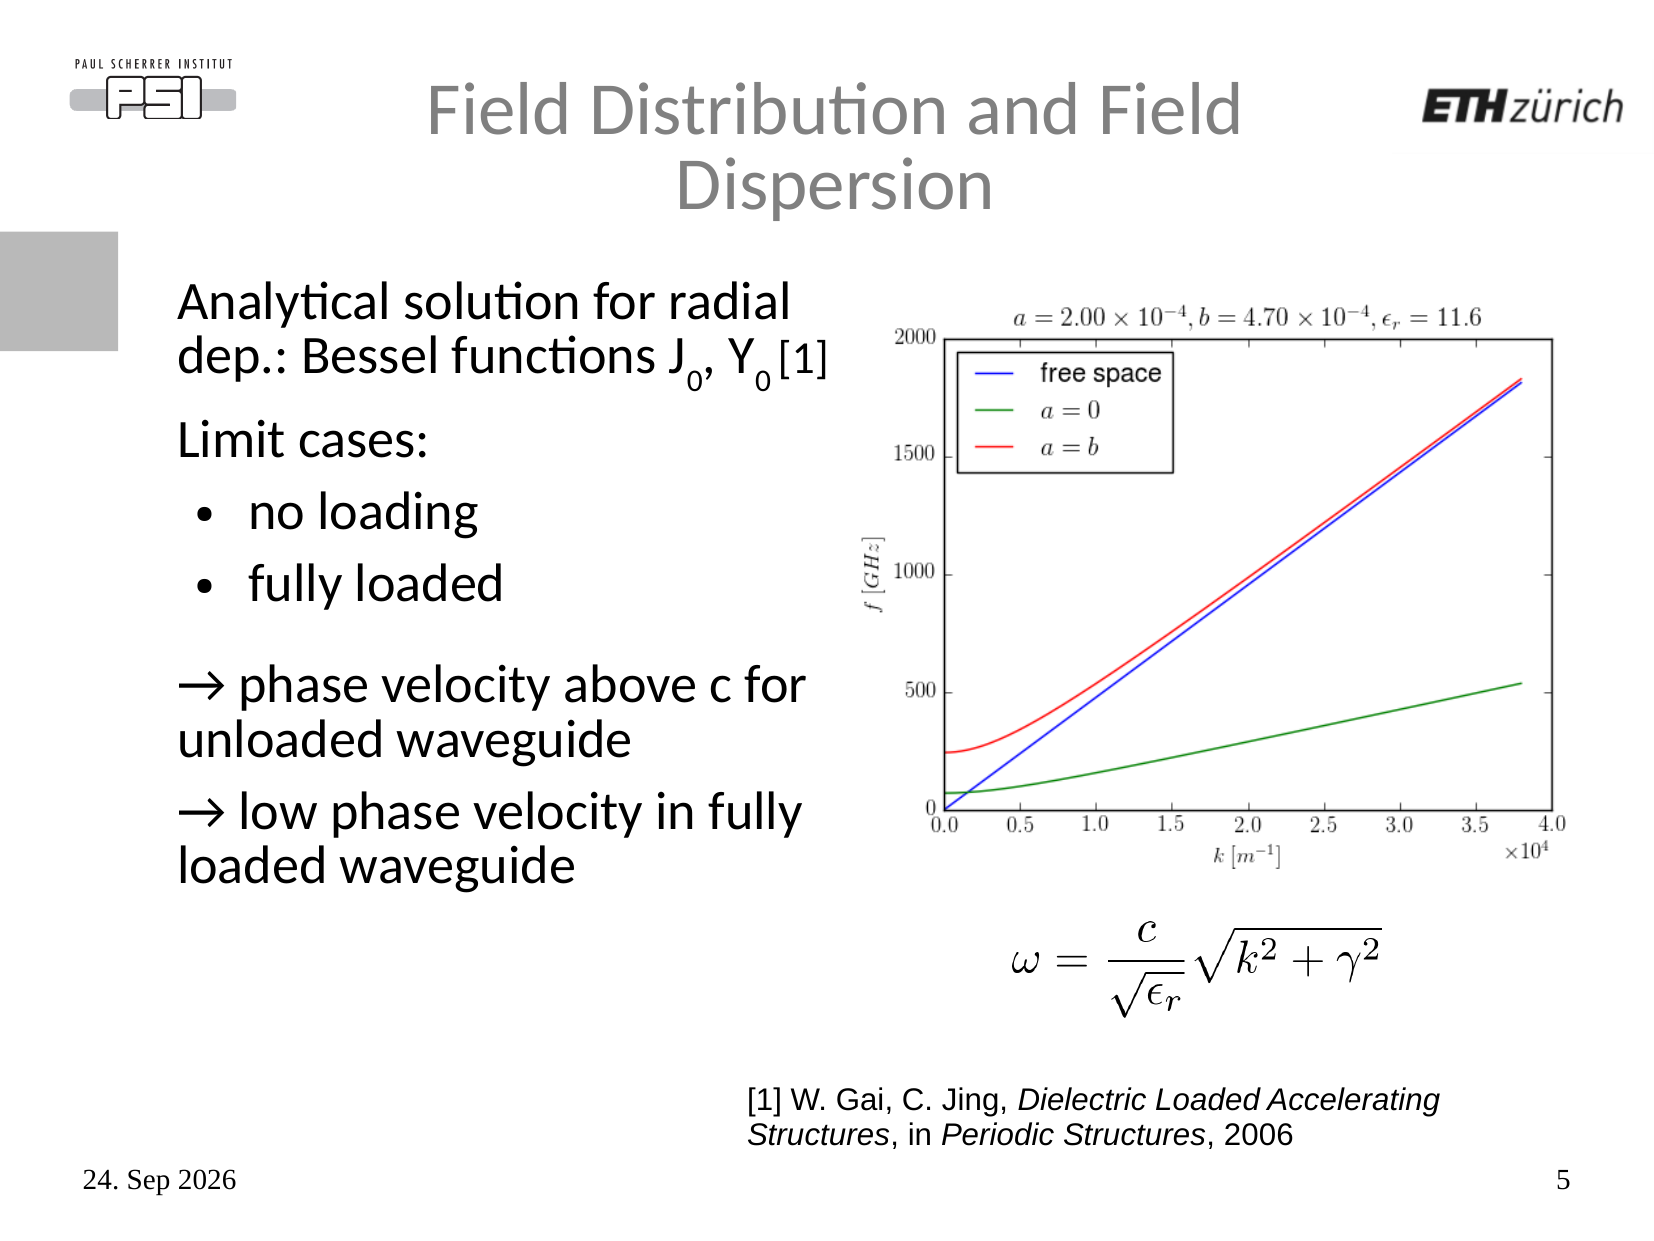

# Field Distribution and Field Dispersion
Analytical solution for radial dep.: Bessel functions J0, Y0 [1]
Limit cases:
no loading
fully loaded
→ phase velocity above c for unloaded waveguide
→ low phase velocity in fully loaded waveguide
[1] W. Gai, C. Jing, Dielectric Loaded Accelerating Structures, in Periodic Structures, 2006
5